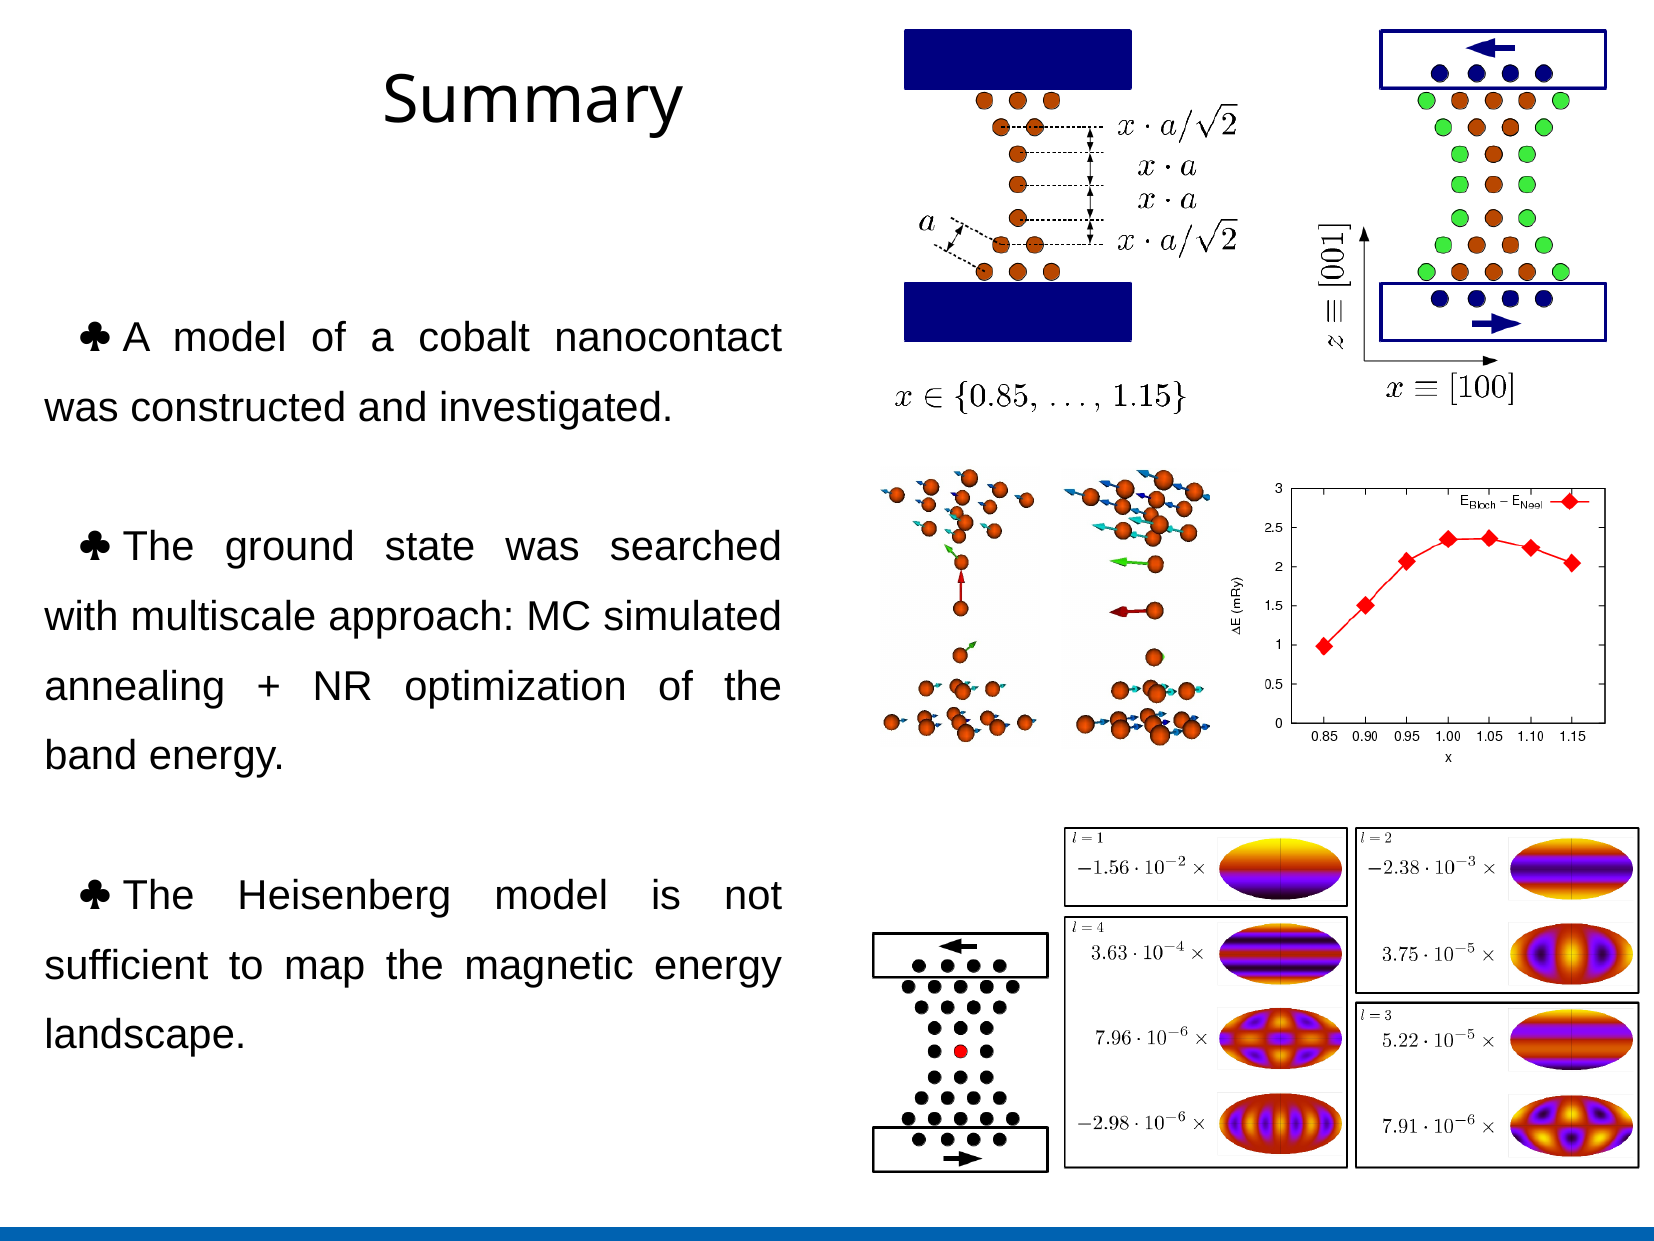

# Summary
    A model of a cobalt nanocontact was constructed and investigated.
    The ground state was searched with multiscale approach: MC simulated annealing + NR optimization of the band energy.
    The Heisenberg model is not sufficient to map the magnetic energy landscape.